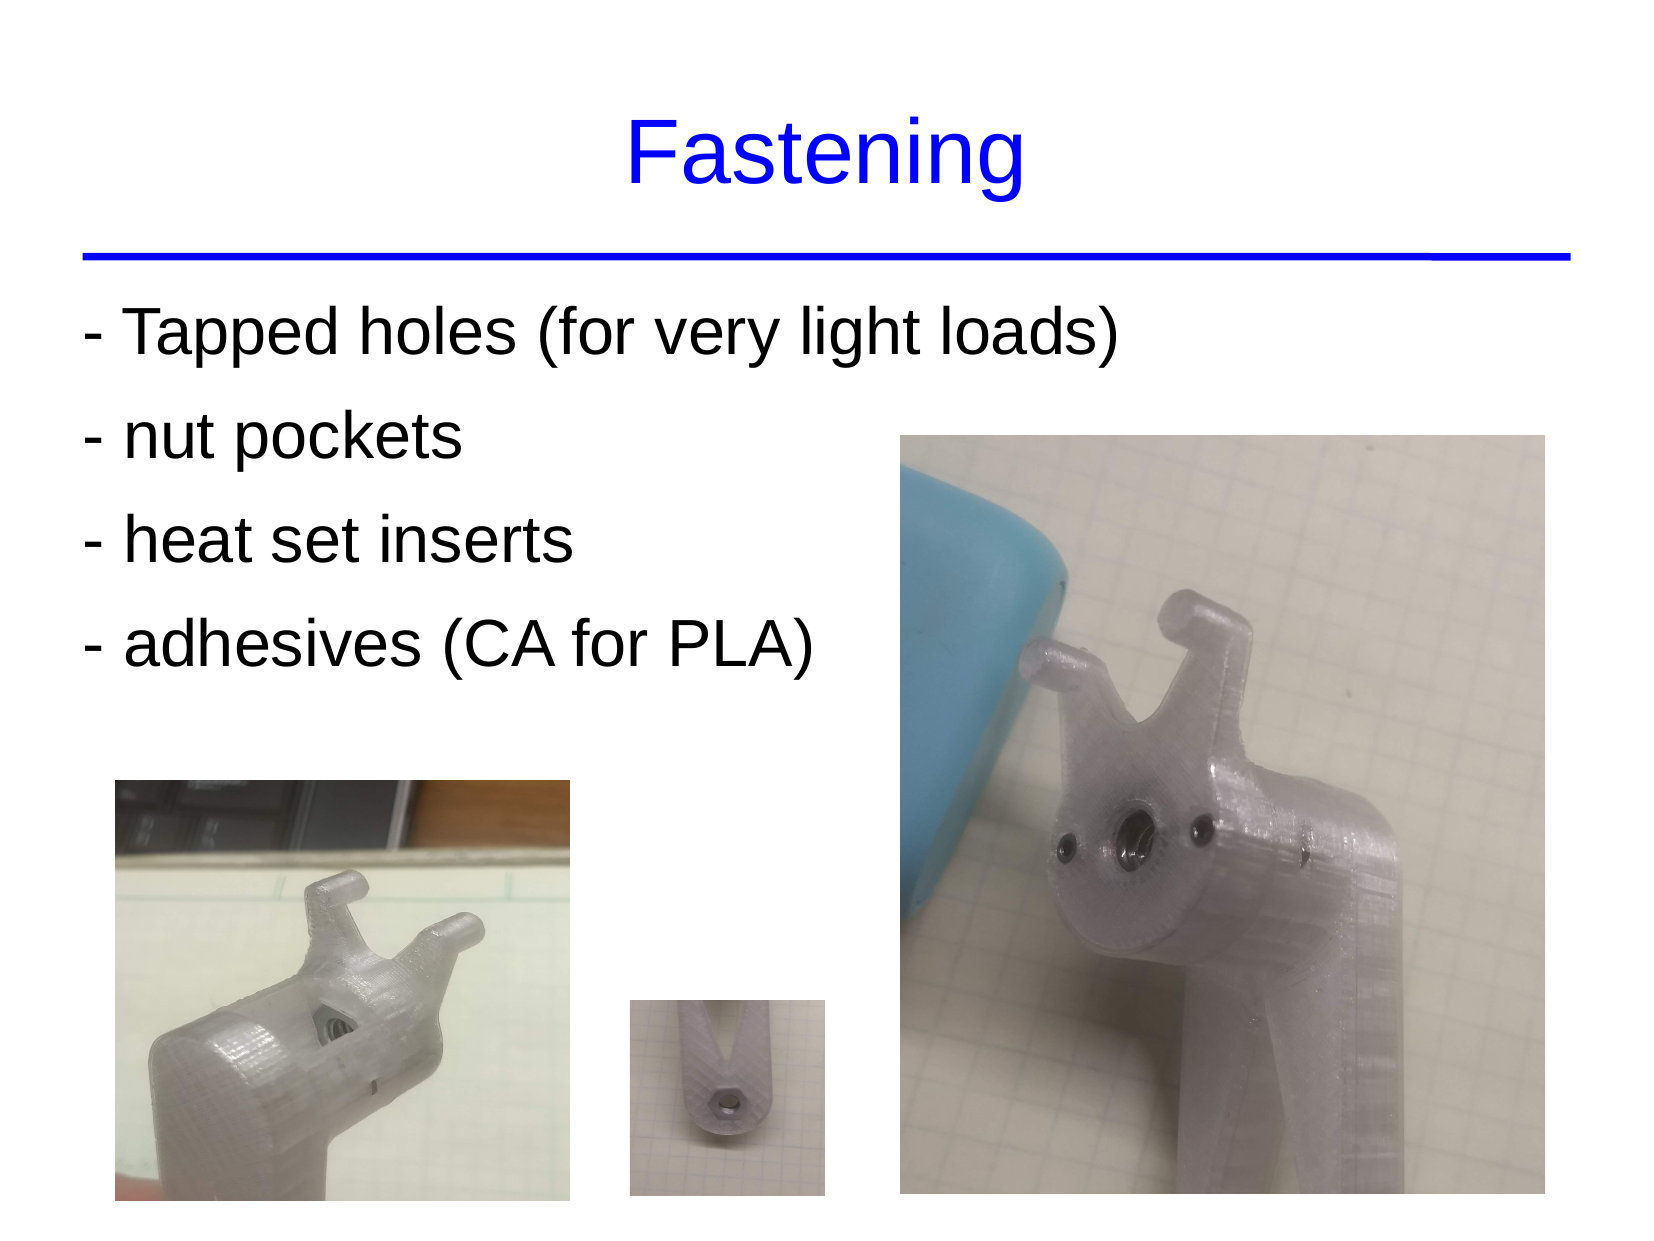

# Fastening
- Tapped holes (for very light loads)
- nut pockets
- heat set inserts
- adhesives (CA for PLA)